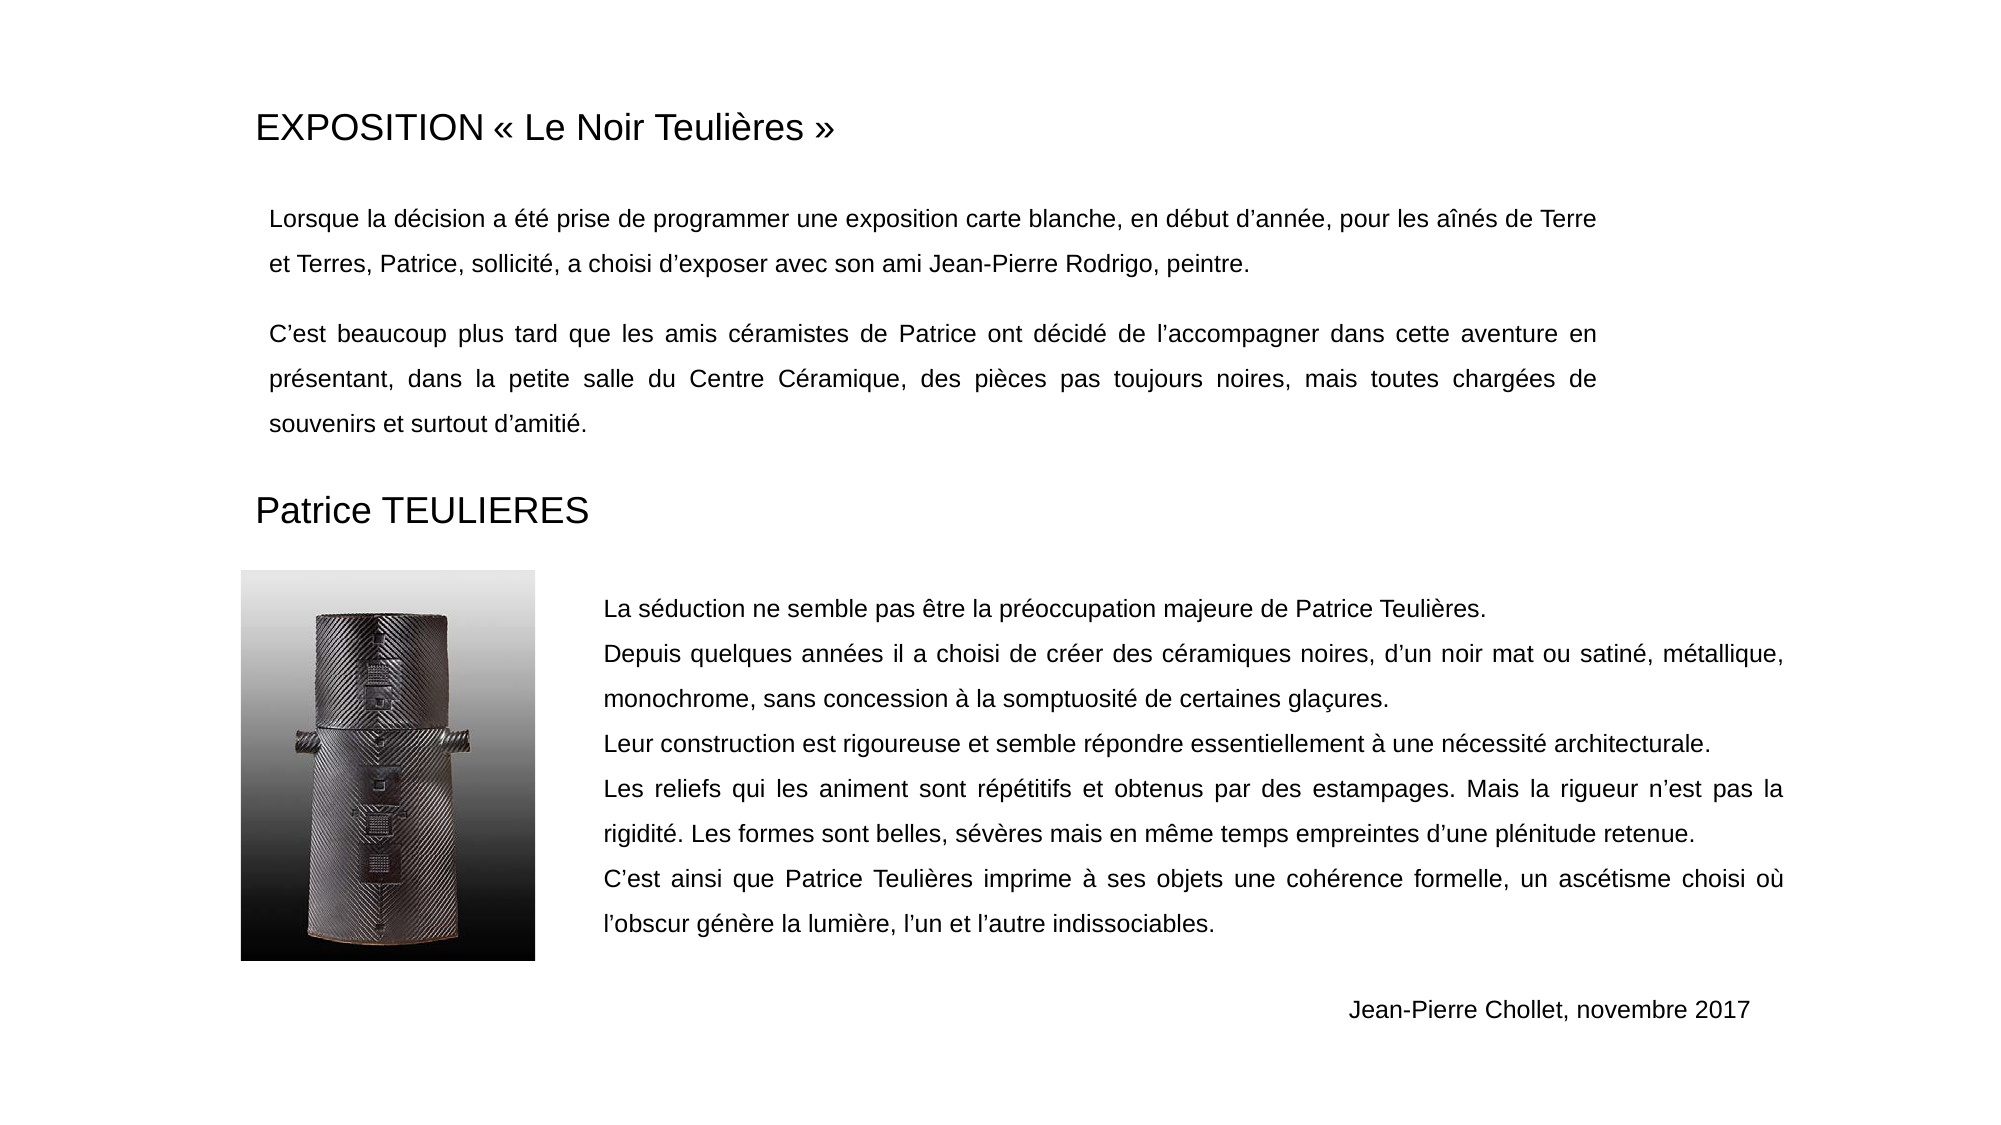

EXPOSITION « Le Noir Teulières »
Lorsque la décision a été prise de programmer une exposition carte blanche, en début d’année, pour les aînés de Terre et Terres, Patrice, sollicité, a choisi d’exposer avec son ami Jean-Pierre Rodrigo, peintre.
C’est beaucoup plus tard que les amis céramistes de Patrice ont décidé de l’accompagner dans cette aventure en présentant, dans la petite salle du Centre Céramique, des pièces pas toujours noires, mais toutes chargées de souvenirs et surtout d’amitié.
Patrice TEULIERES
La séduction ne semble pas être la préoccupation majeure de Patrice Teulières.
Depuis quelques années il a choisi de créer des céramiques noires, d’un noir mat ou satiné, métallique, monochrome, sans concession à la somptuosité de certaines glaçures.
Leur construction est rigoureuse et semble répondre essentiellement à une nécessité architecturale.
Les reliefs qui les animent sont répétitifs et obtenus par des estampages. Mais la rigueur n’est pas la rigidité. Les formes sont belles, sévères mais en même temps empreintes d’une plénitude retenue.
C’est ainsi que Patrice Teulières imprime à ses objets une cohérence formelle, un ascétisme choisi où l’obscur génère la lumière, l’un et l’autre indissociables.
Jean-Pierre Chollet, novembre 2017